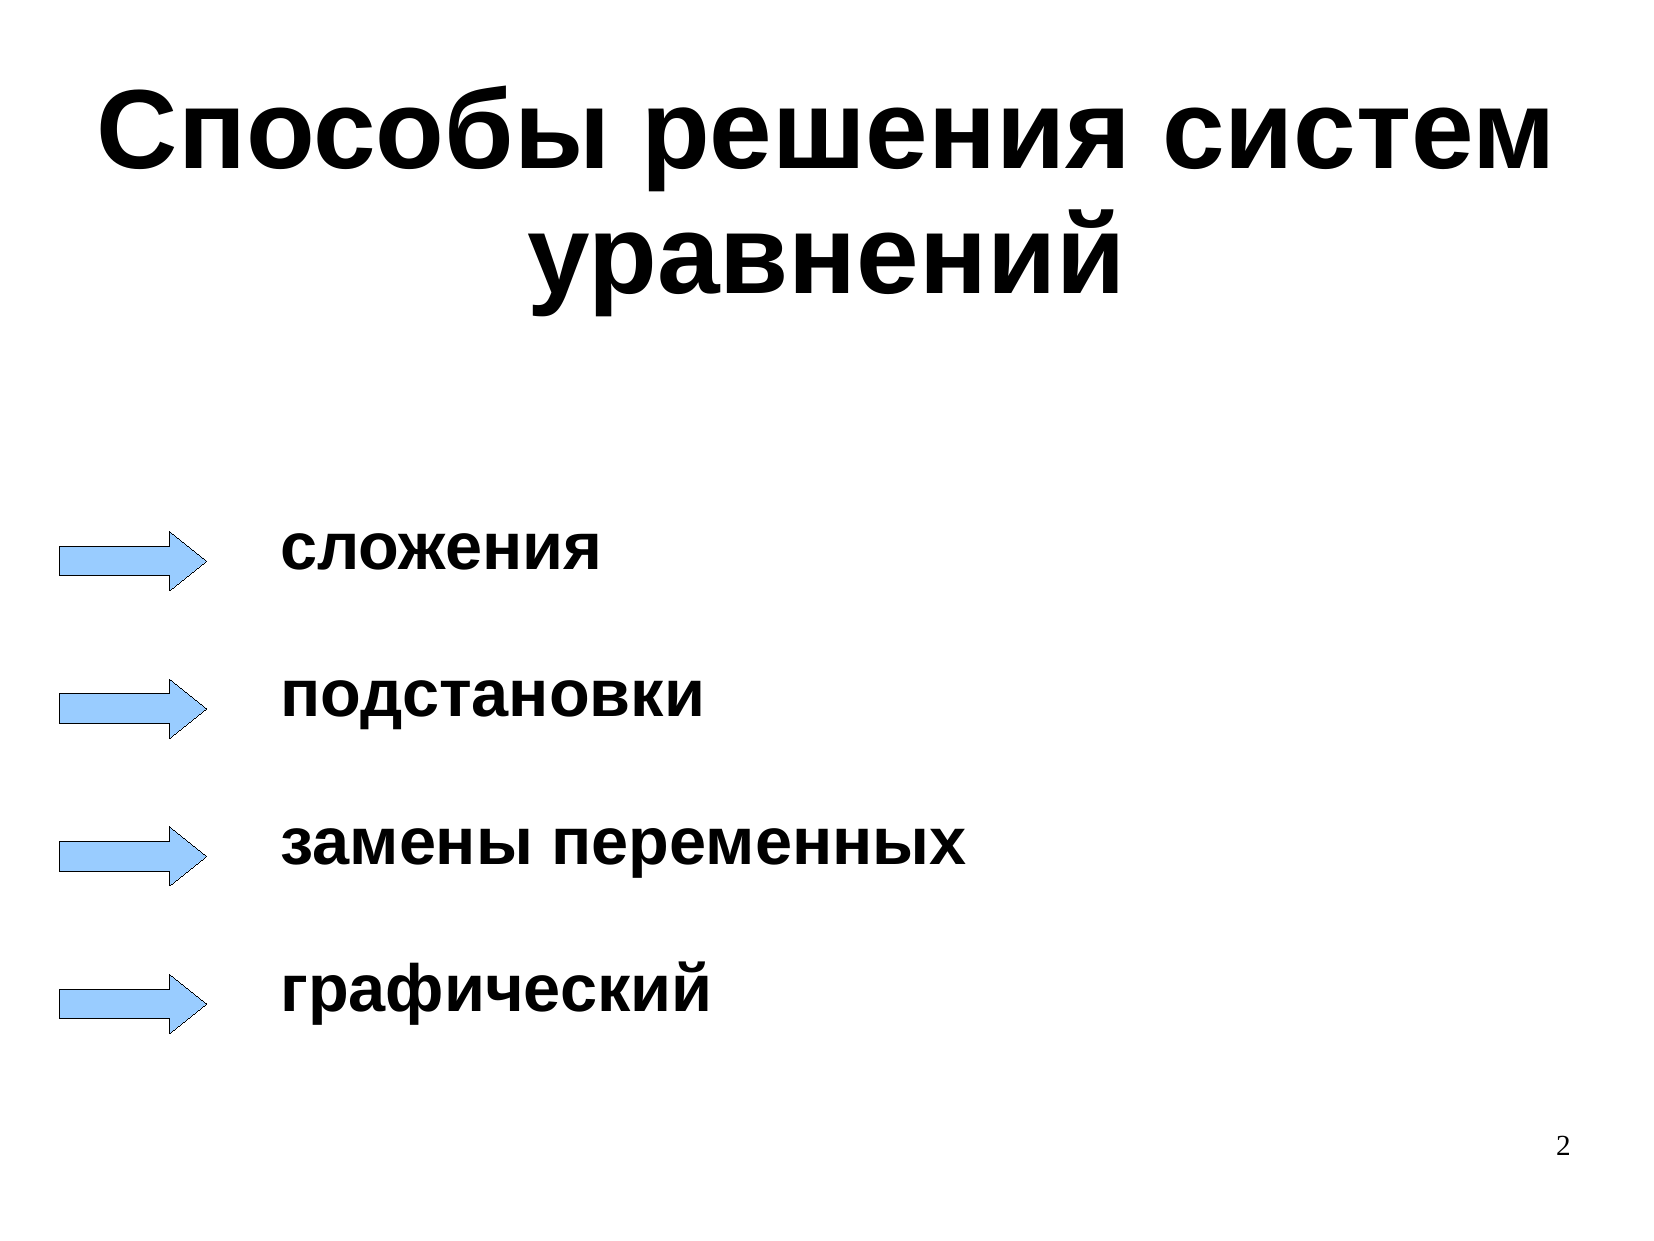

Способы решения систем уравнений
сложения
подстановки
замены переменных
графический
2